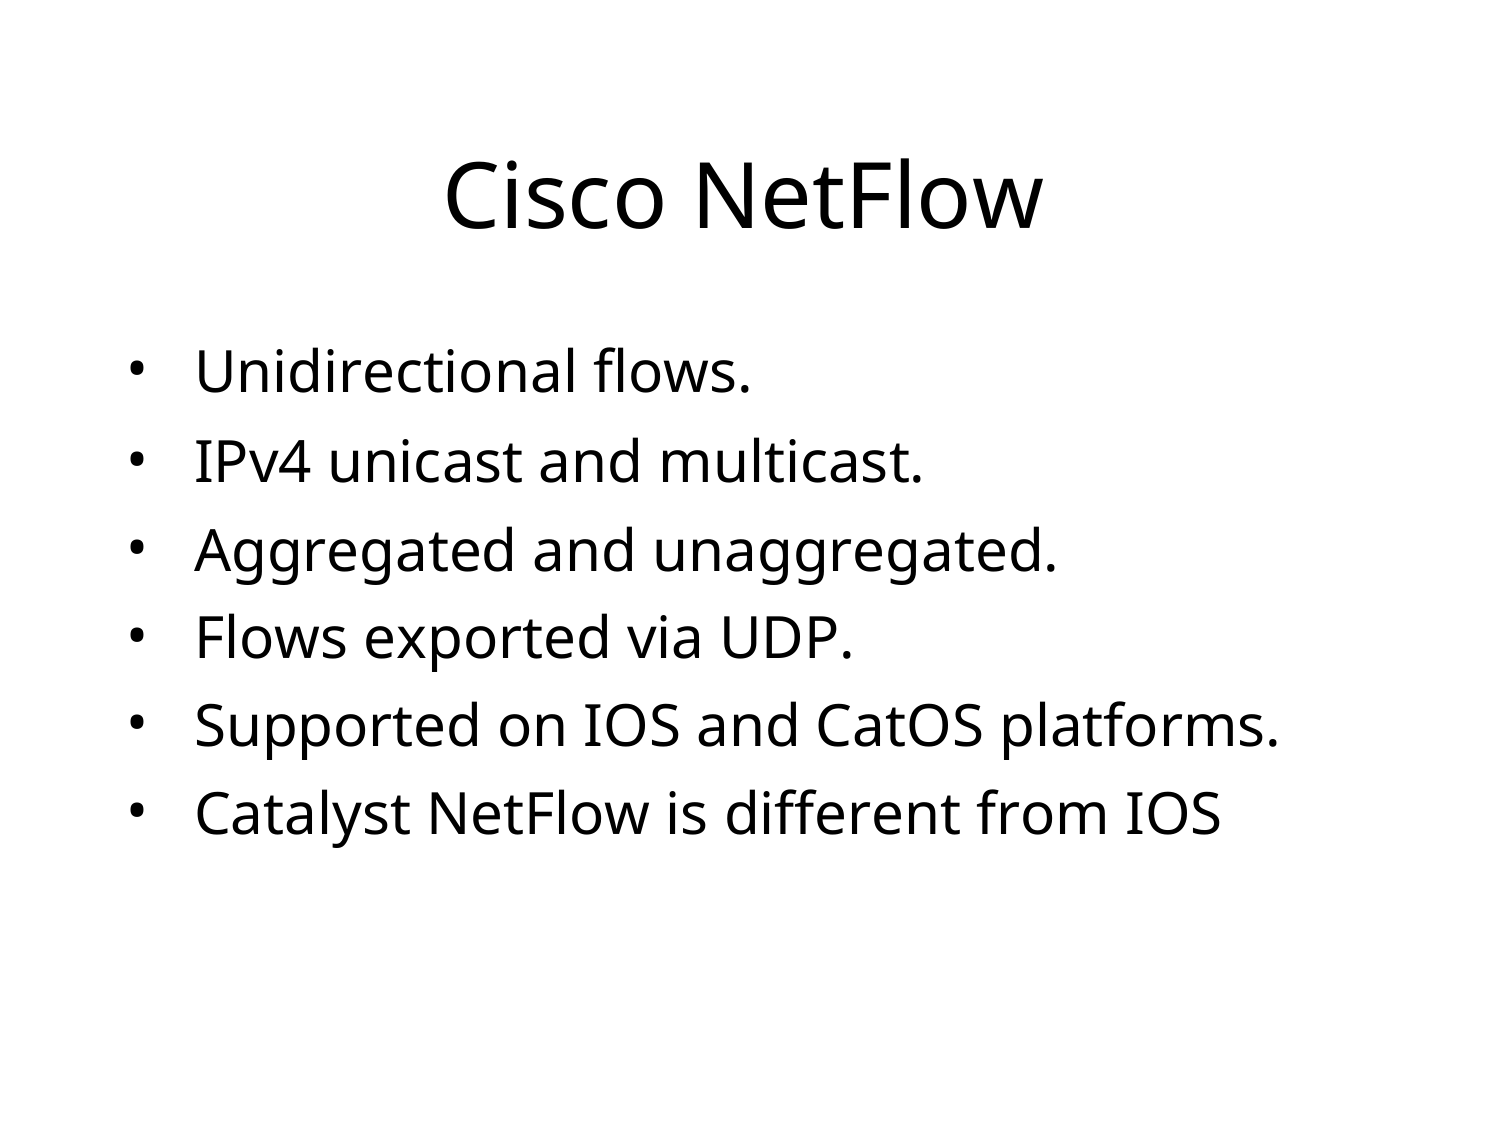

# Cisco NetFlow
Unidirectional flows.
IPv4 unicast and multicast.
Aggregated and unaggregated.
Flows exported via UDP.
Supported on IOS and CatOS platforms.
Catalyst NetFlow is different from IOS